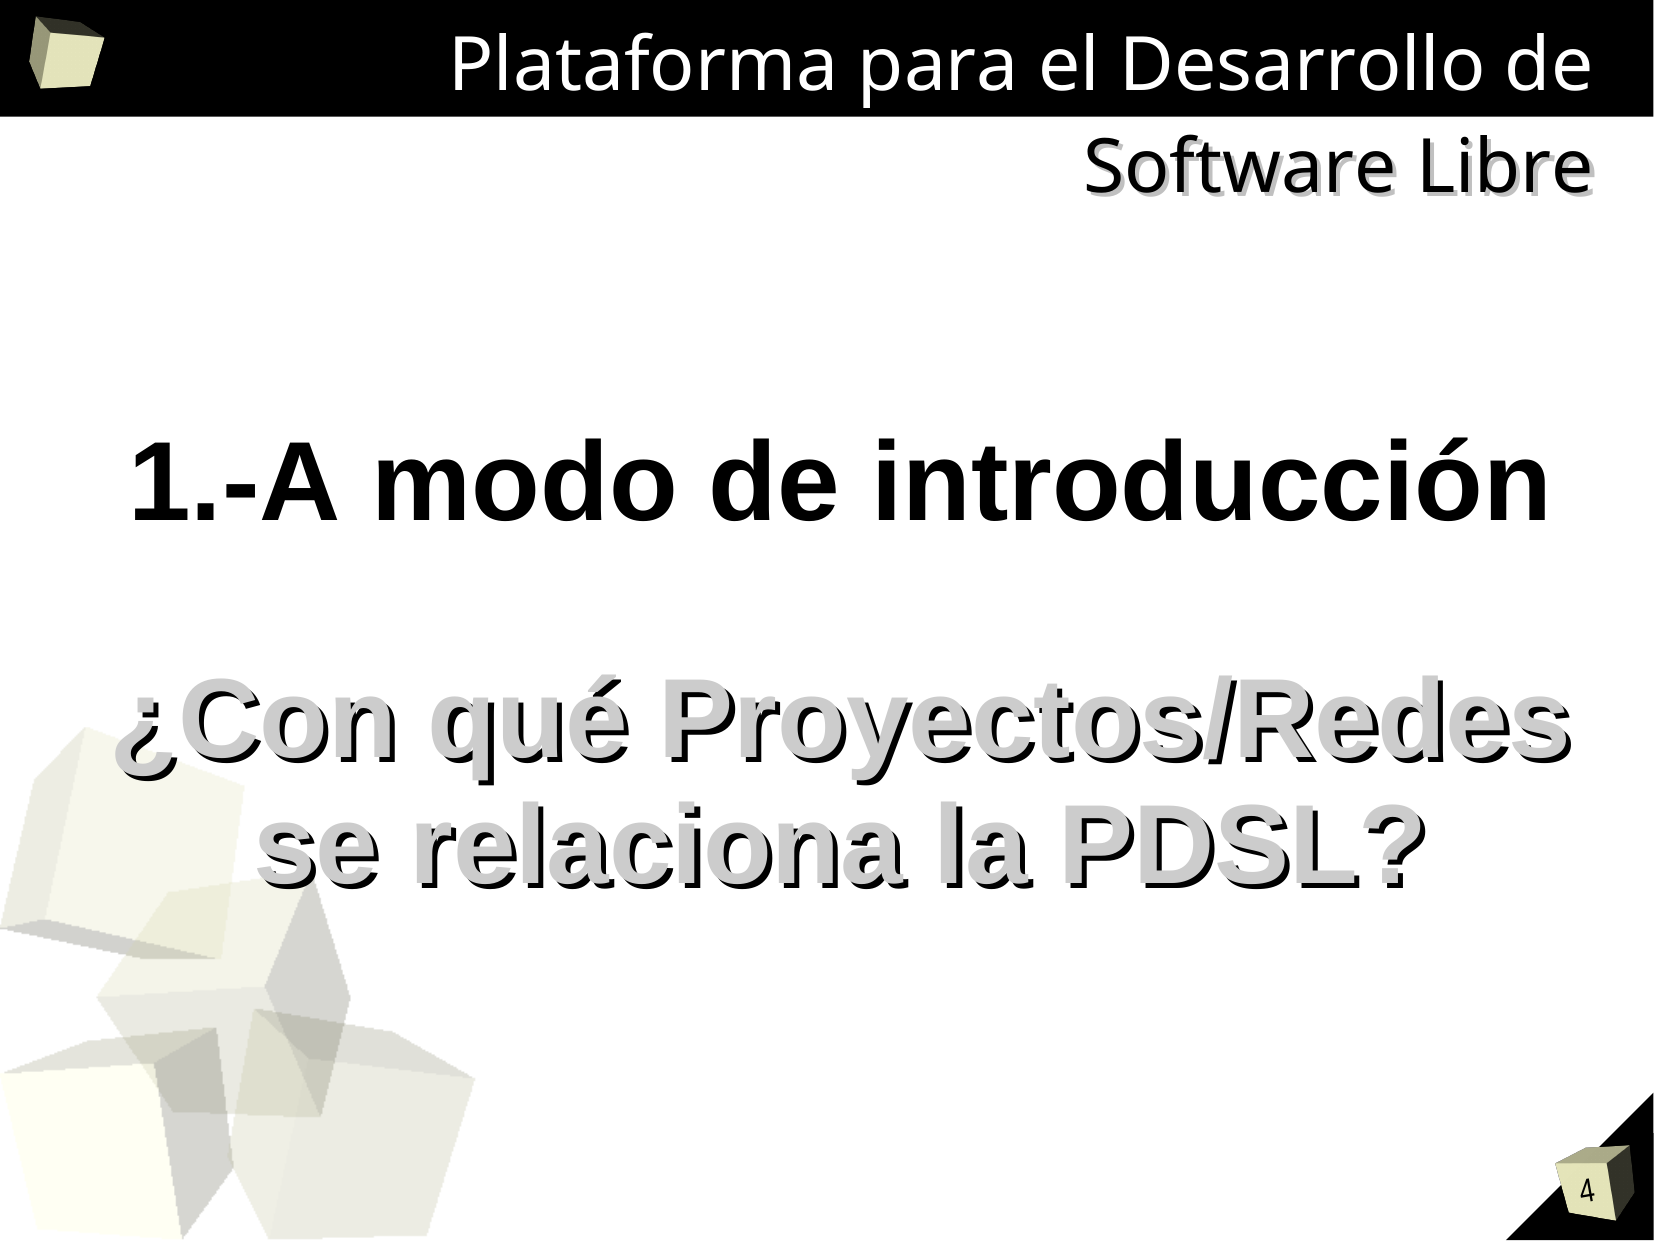

# Plataforma para el Desarrollo de Software Libre
1.-A modo de introducción
¿Con qué Proyectos/Redes se relaciona la PDSL?